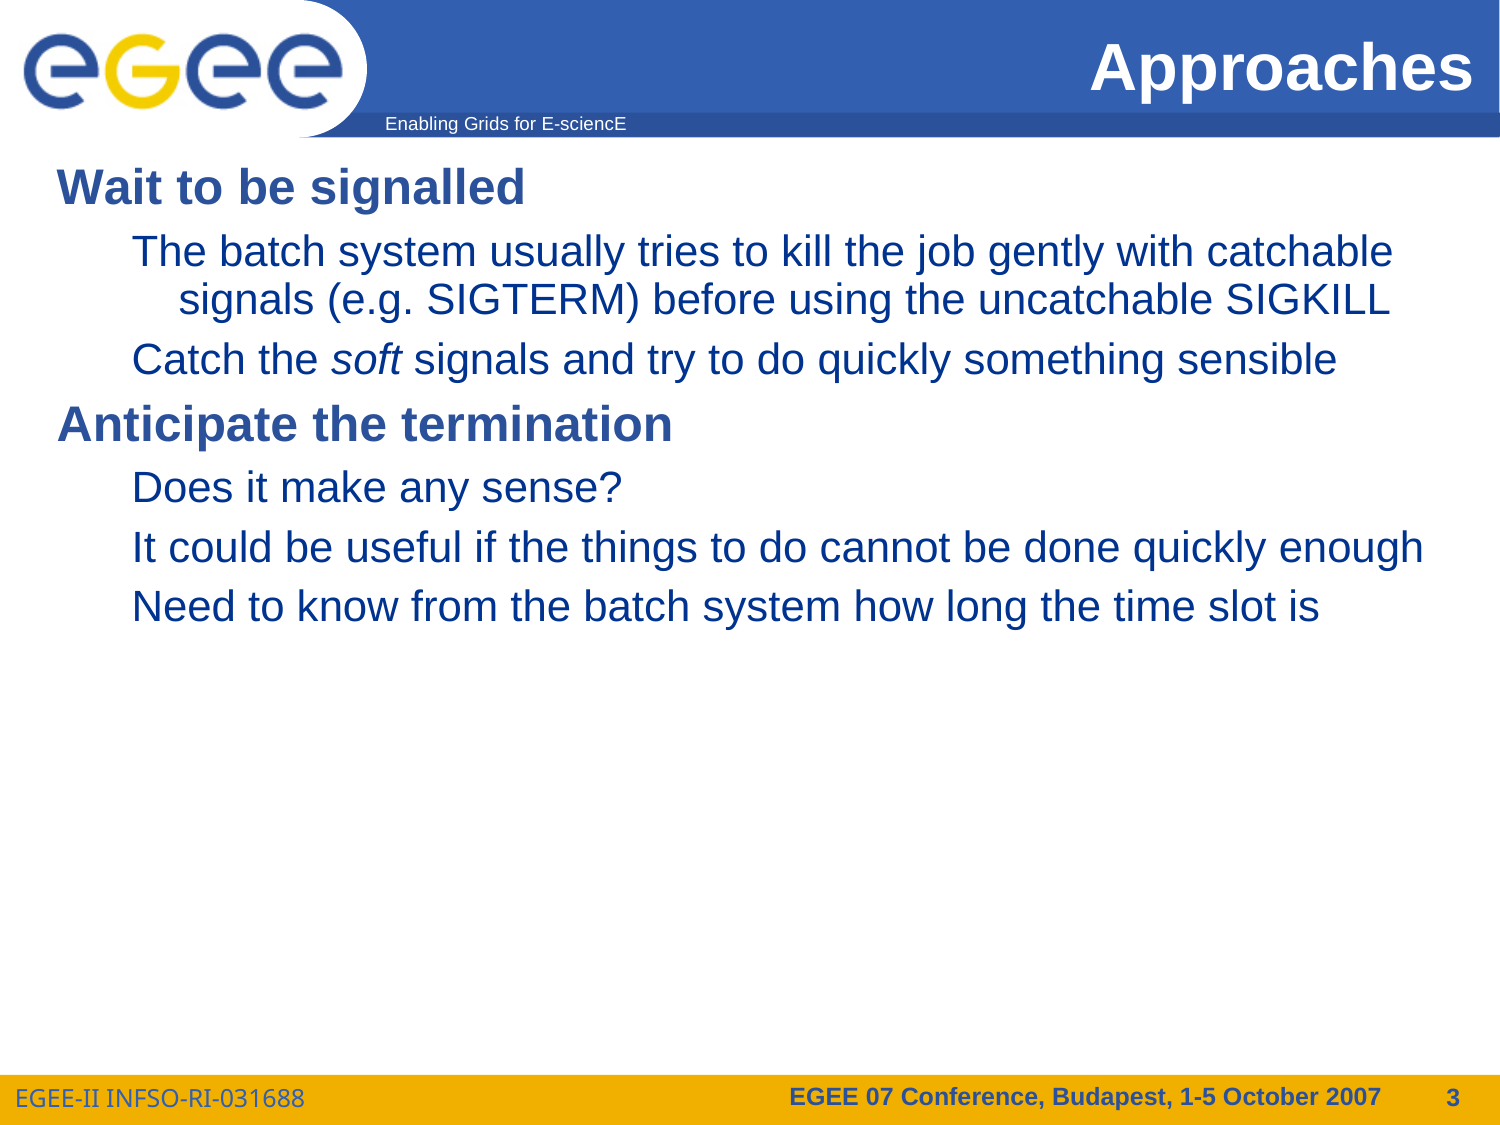

# Approaches
Wait to be signalled
The batch system usually tries to kill the job gently with catchable signals (e.g. SIGTERM) before using the uncatchable SIGKILL
Catch the soft signals and try to do quickly something sensible
Anticipate the termination
Does it make any sense?
It could be useful if the things to do cannot be done quickly enough
Need to know from the batch system how long the time slot is
EGEE 07 Conference, Budapest, 1-5 October 2007
3